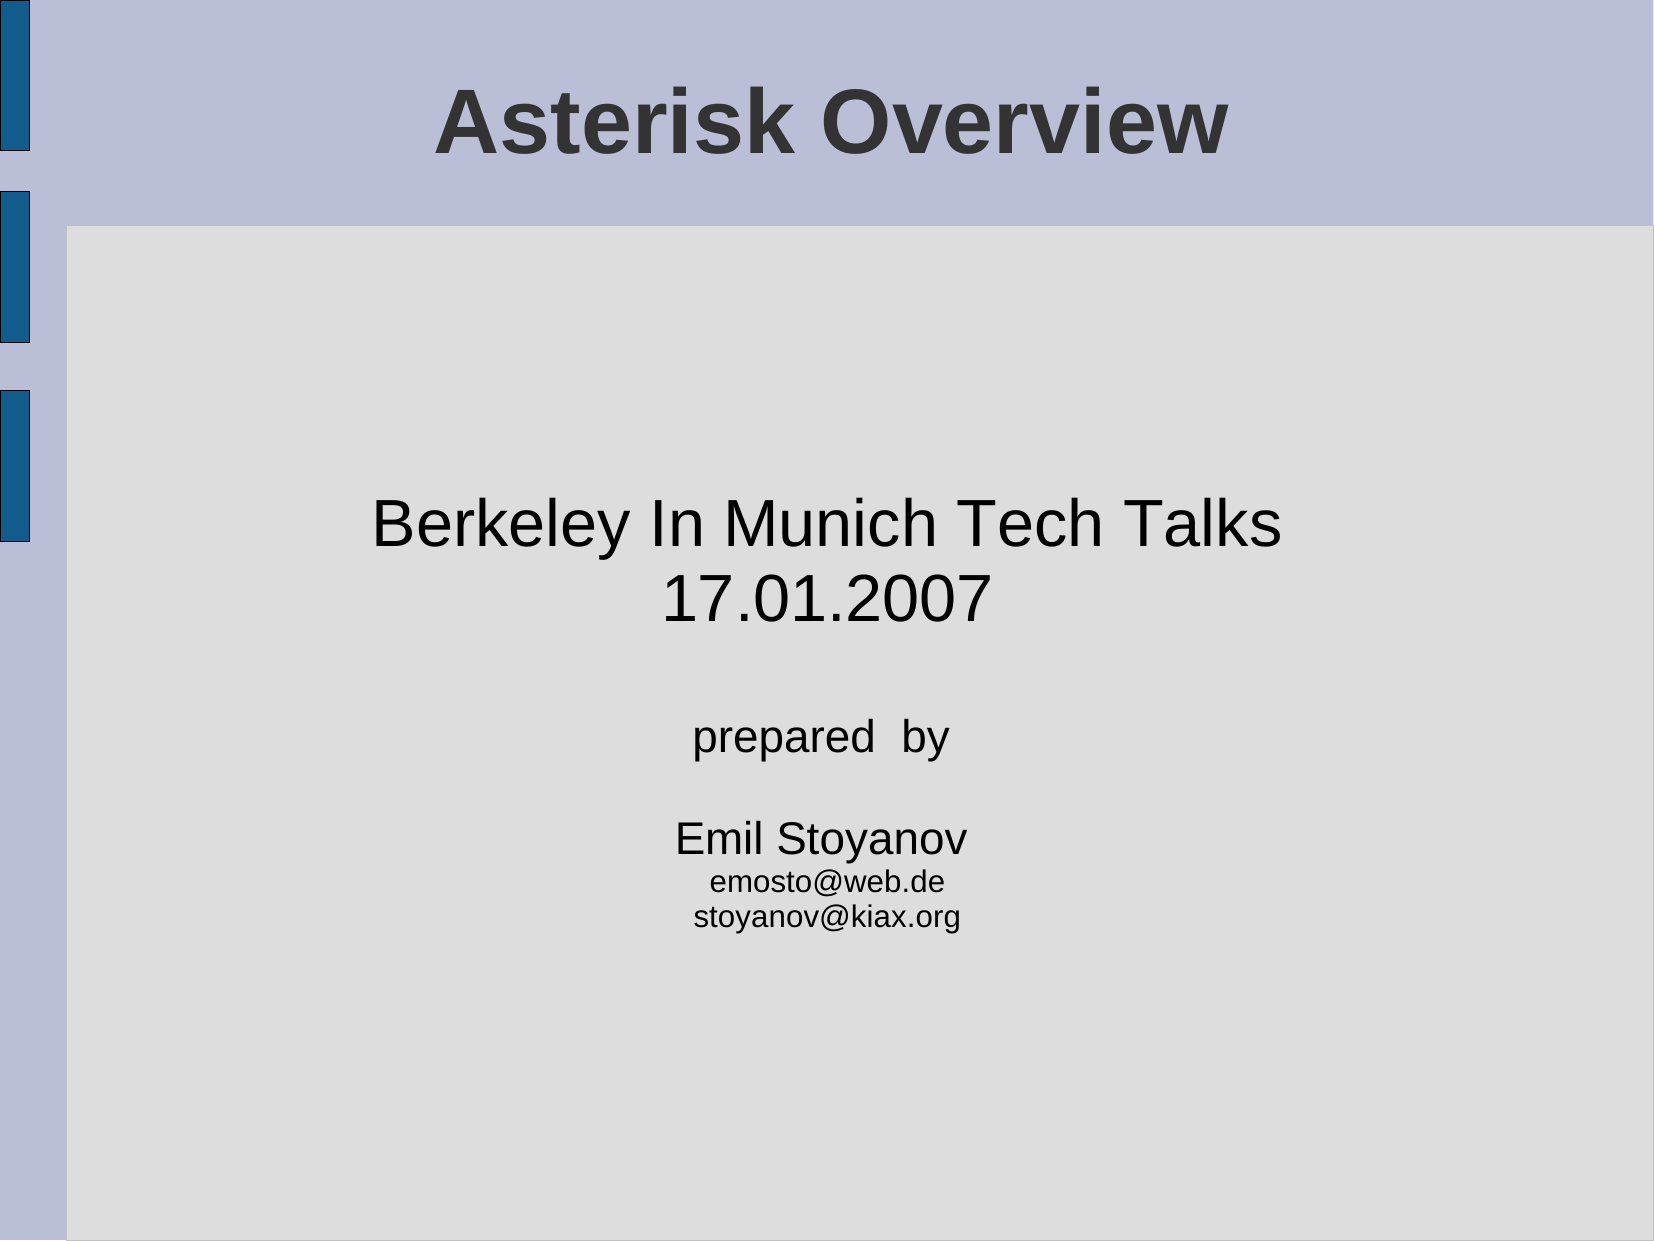

# Asterisk Overview
Berkeley In Munich Tech Talks
17.01.2007
prepared by
Emil Stoyanov
emosto@web.de
stoyanov@kiax.org